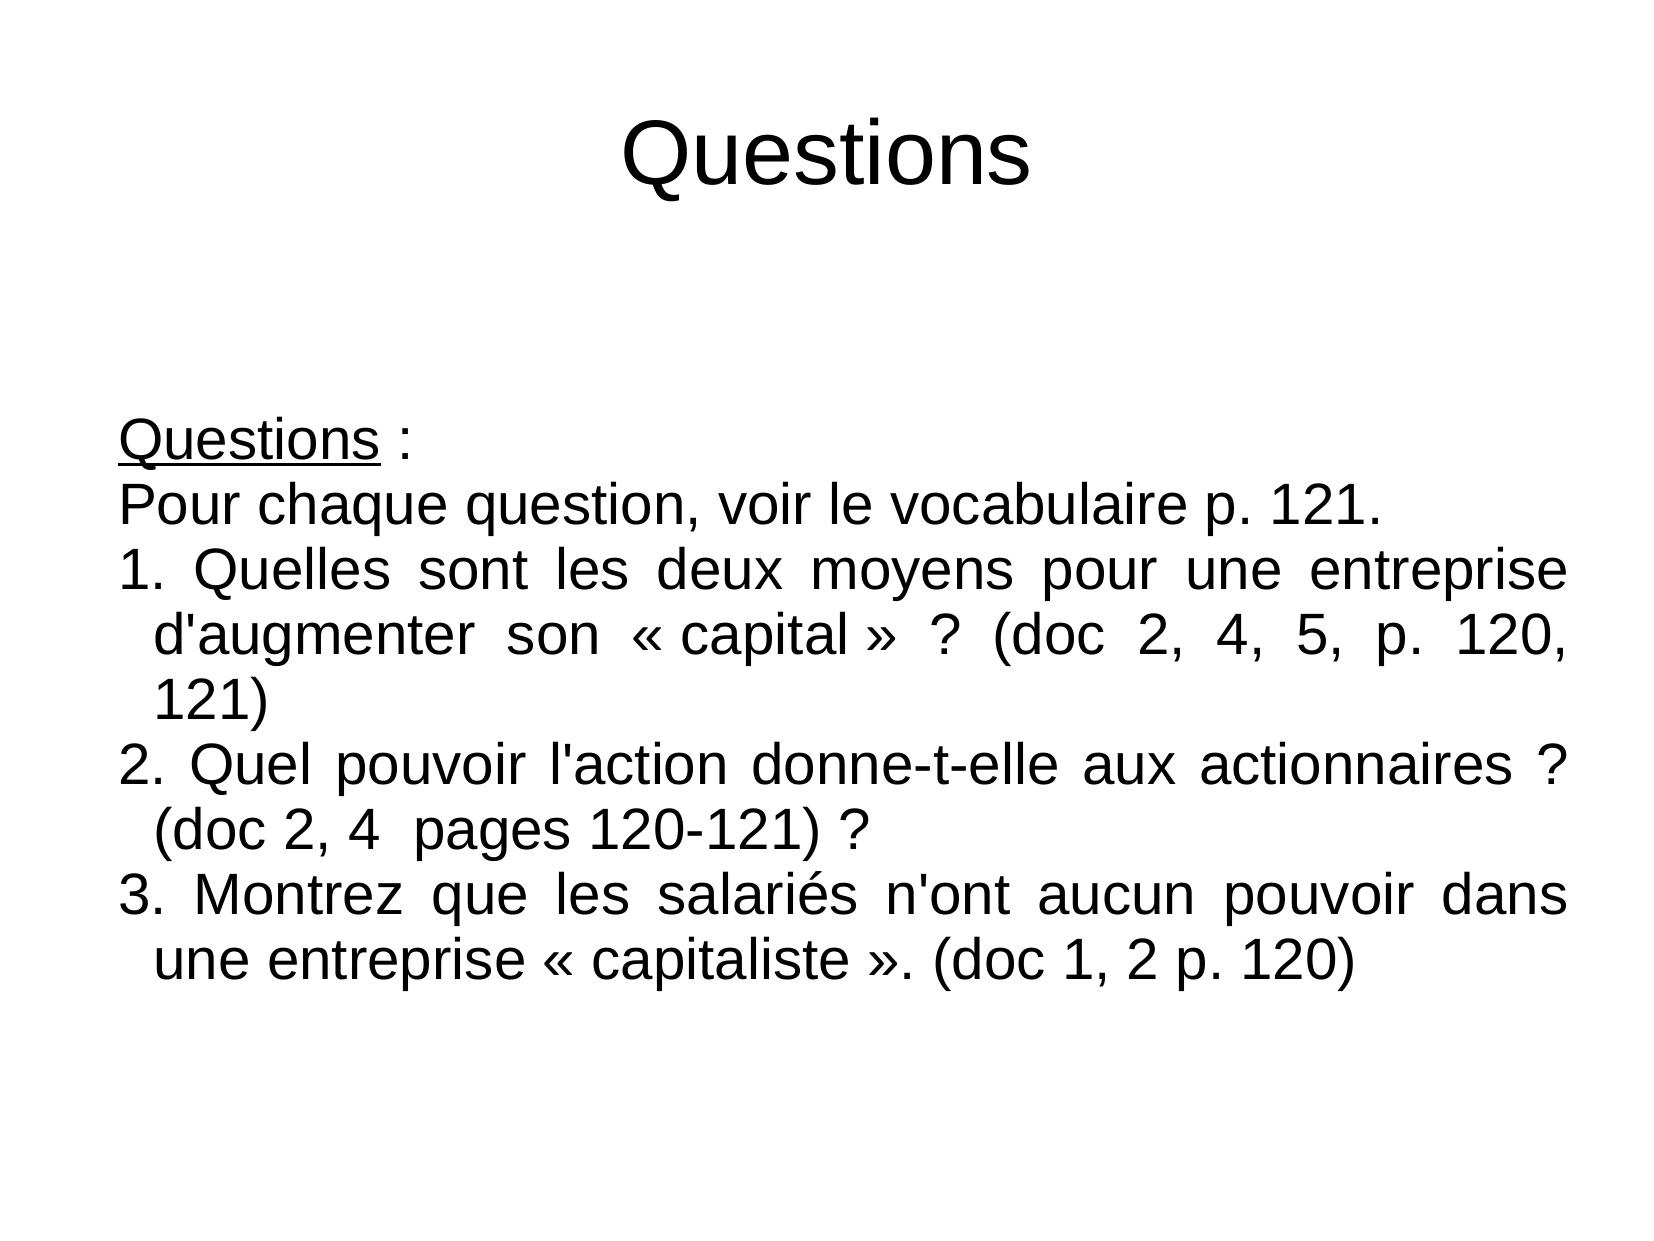

# Questions
Questions :
Pour chaque question, voir le vocabulaire p. 121.
1. Quelles sont les deux moyens pour une entreprise d'augmenter son « capital » ? (doc 2, 4, 5, p. 120, 121)
2. Quel pouvoir l'action donne-t-elle aux actionnaires ? (doc 2, 4 pages 120-121) ?
3. Montrez que les salariés n'ont aucun pouvoir dans une entreprise « capitaliste ». (doc 1, 2 p. 120)